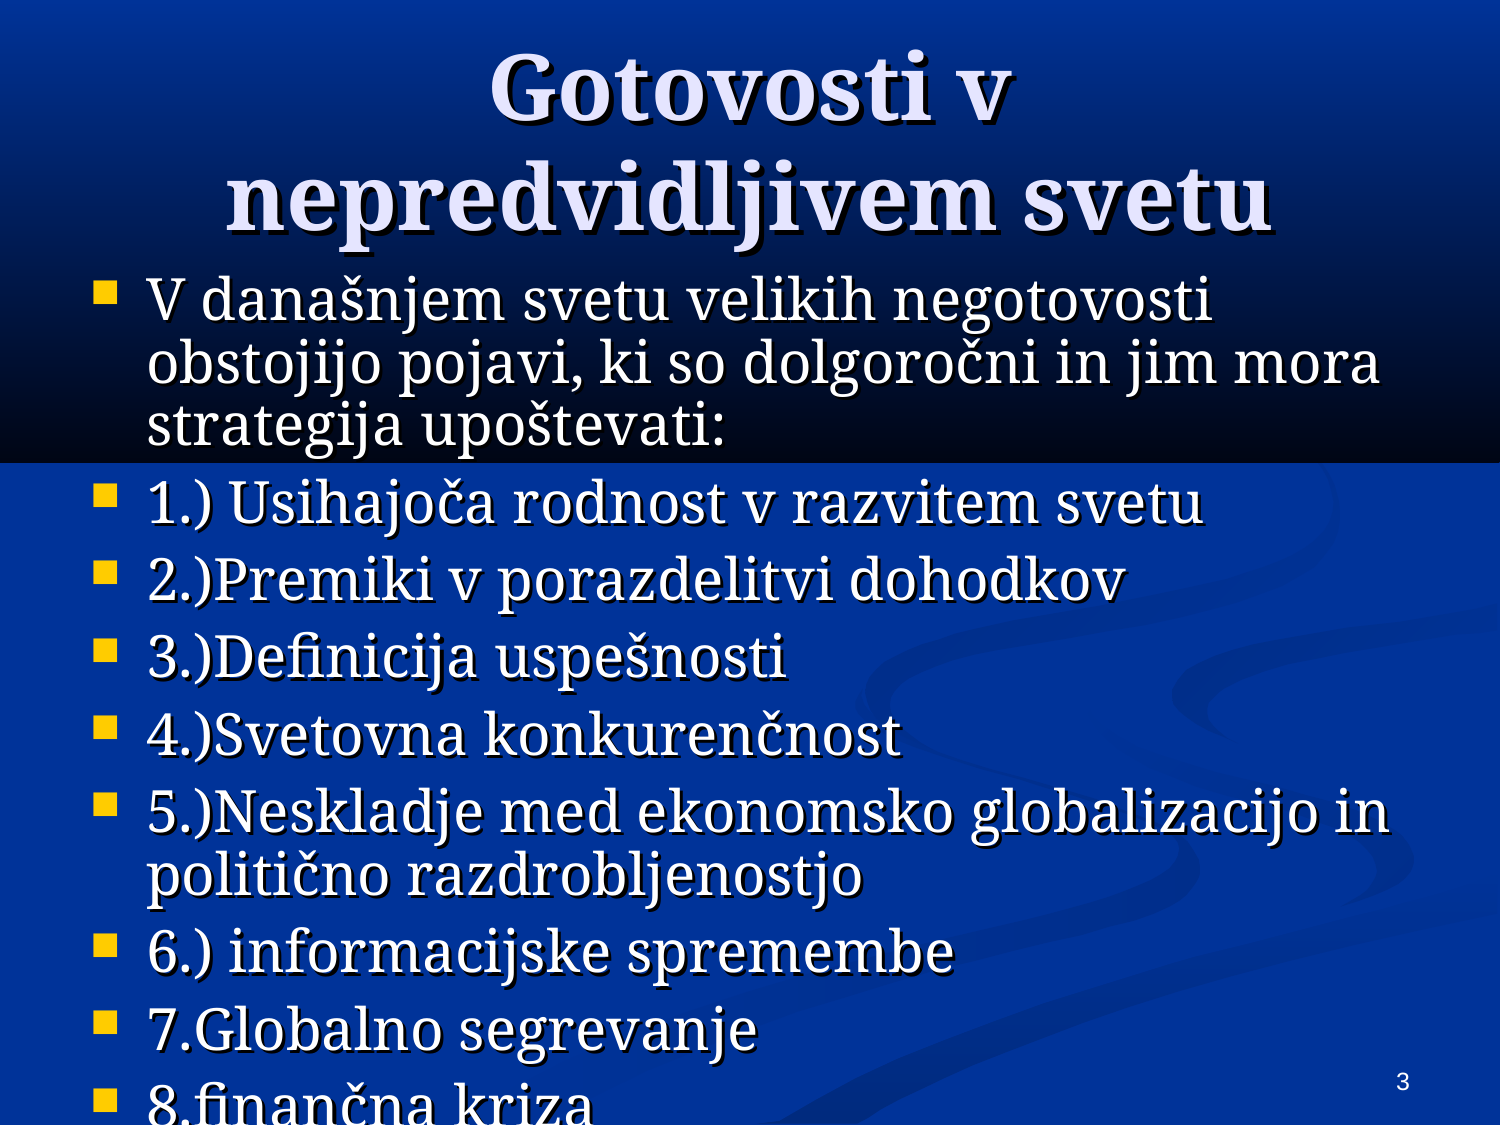

# Gotovosti v nepredvidljivem svetu
V današnjem svetu velikih negotovosti obstojijo pojavi, ki so dolgoročni in jim mora strategija upoštevati:
1.) Usihajoča rodnost v razvitem svetu
2.)Premiki v porazdelitvi dohodkov
3.)Definicija uspešnosti
4.)Svetovna konkurenčnost
5.)Neskladje med ekonomsko globalizacijo in politično razdrobljenostjo
6.) informacijske spremembe
7.Globalno segrevanje
8.finančna kriza